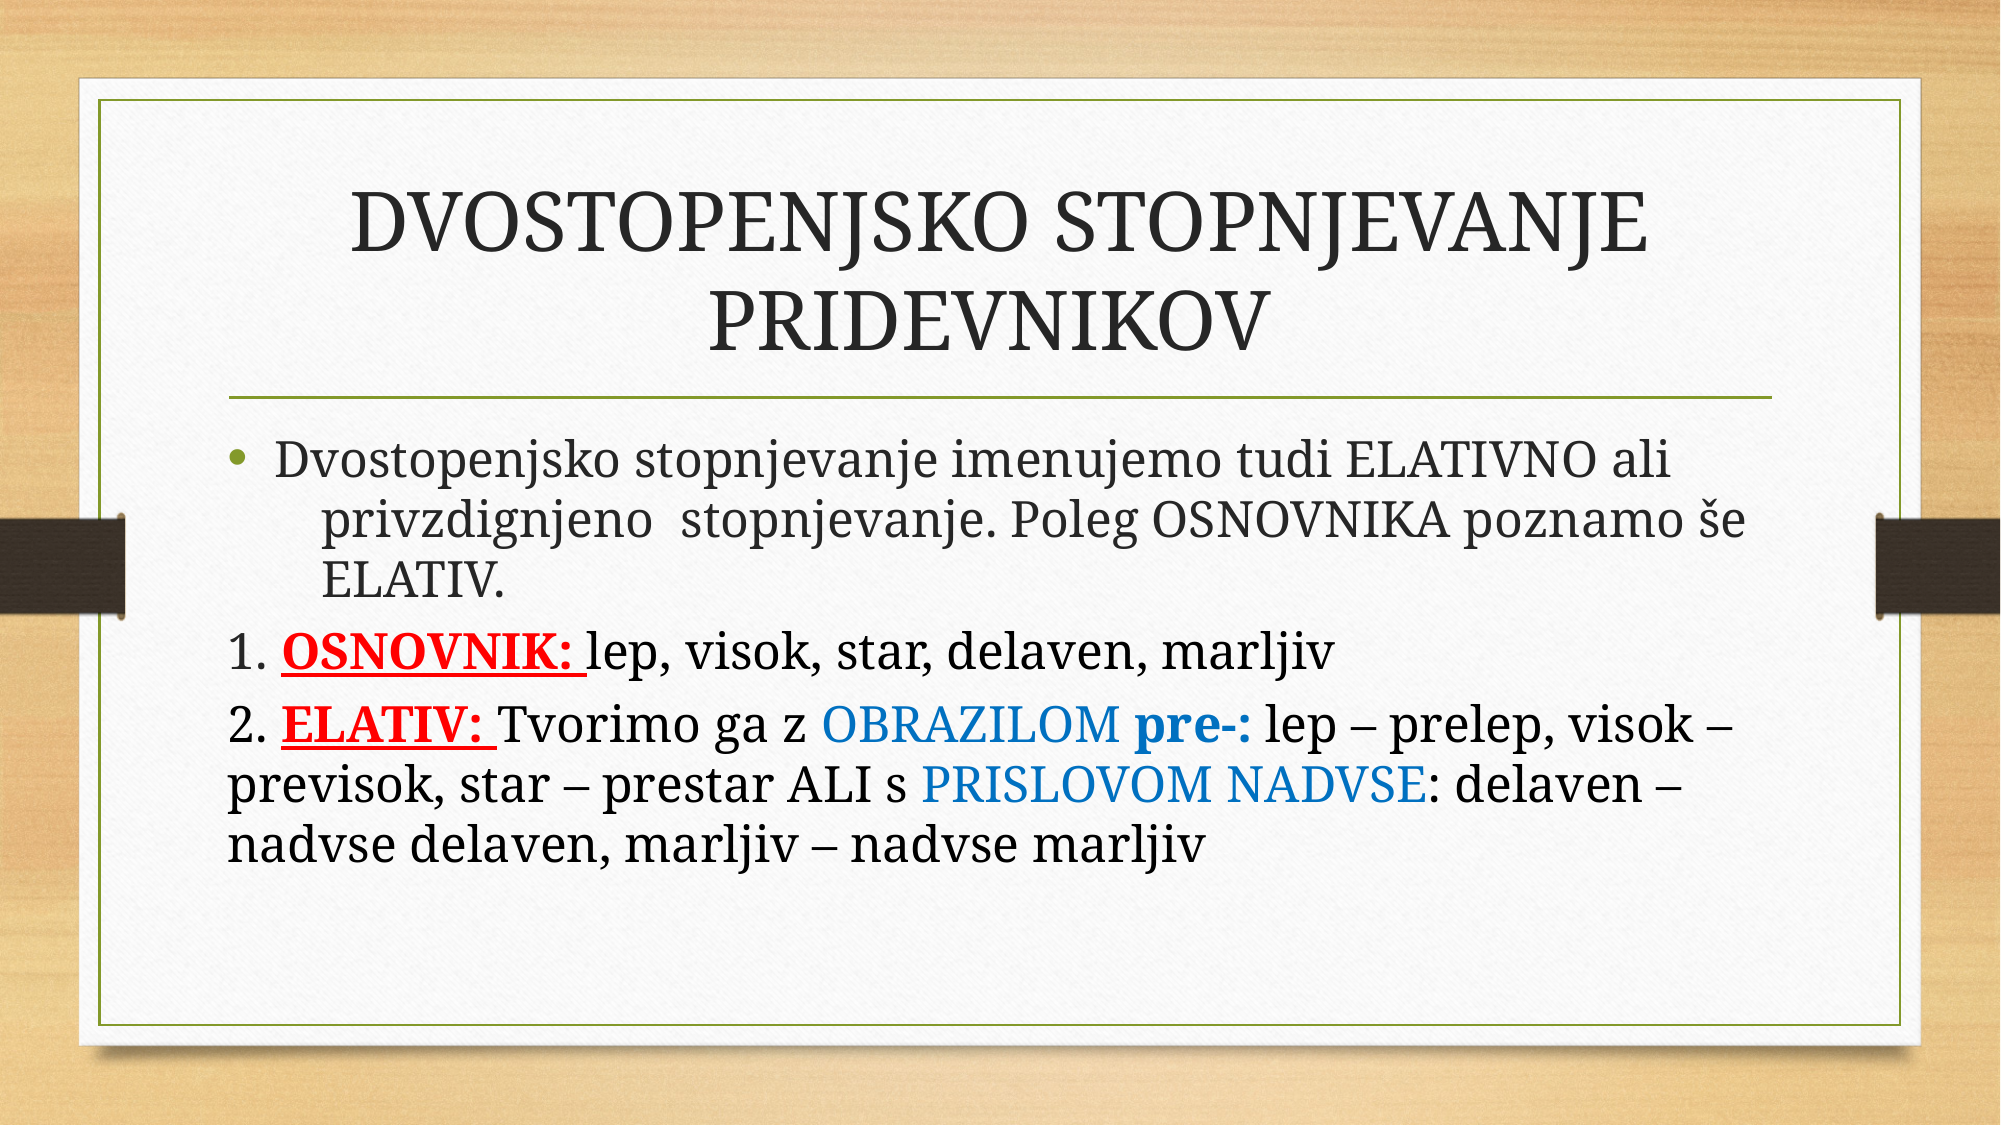

# DVOSTOPENJSKO STOPNJEVANJE PRIDEVNIKOV
Dvostopenjsko stopnjevanje imenujemo tudi ELATIVNO ali privzdignjeno stopnjevanje. Poleg OSNOVNIKA poznamo še ELATIV.
1. OSNOVNIK: lep, visok, star, delaven, marljiv
2. ELATIV: Tvorimo ga z OBRAZILOM pre-: lep – prelep, visok – previsok, star – prestar ALI s PRISLOVOM NADVSE: delaven – nadvse delaven, marljiv – nadvse marljiv